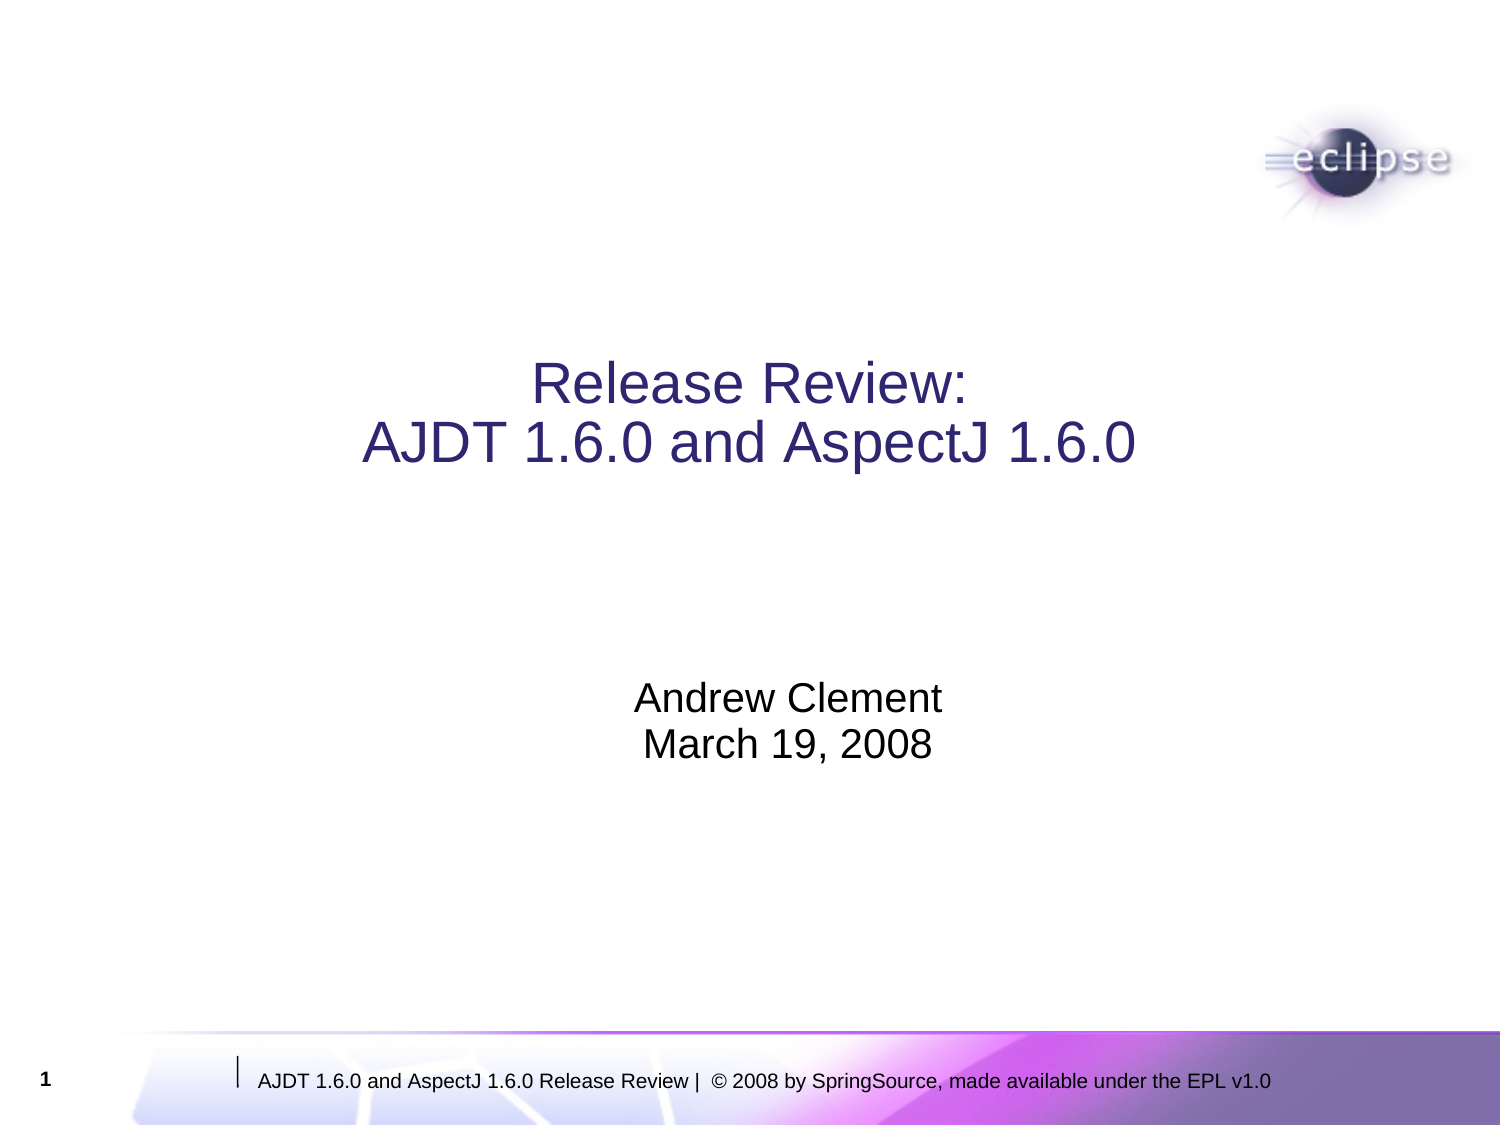

# Release Review: AJDT 1.6.0 and AspectJ 1.6.0
Andrew Clement
March 19, 2008
1